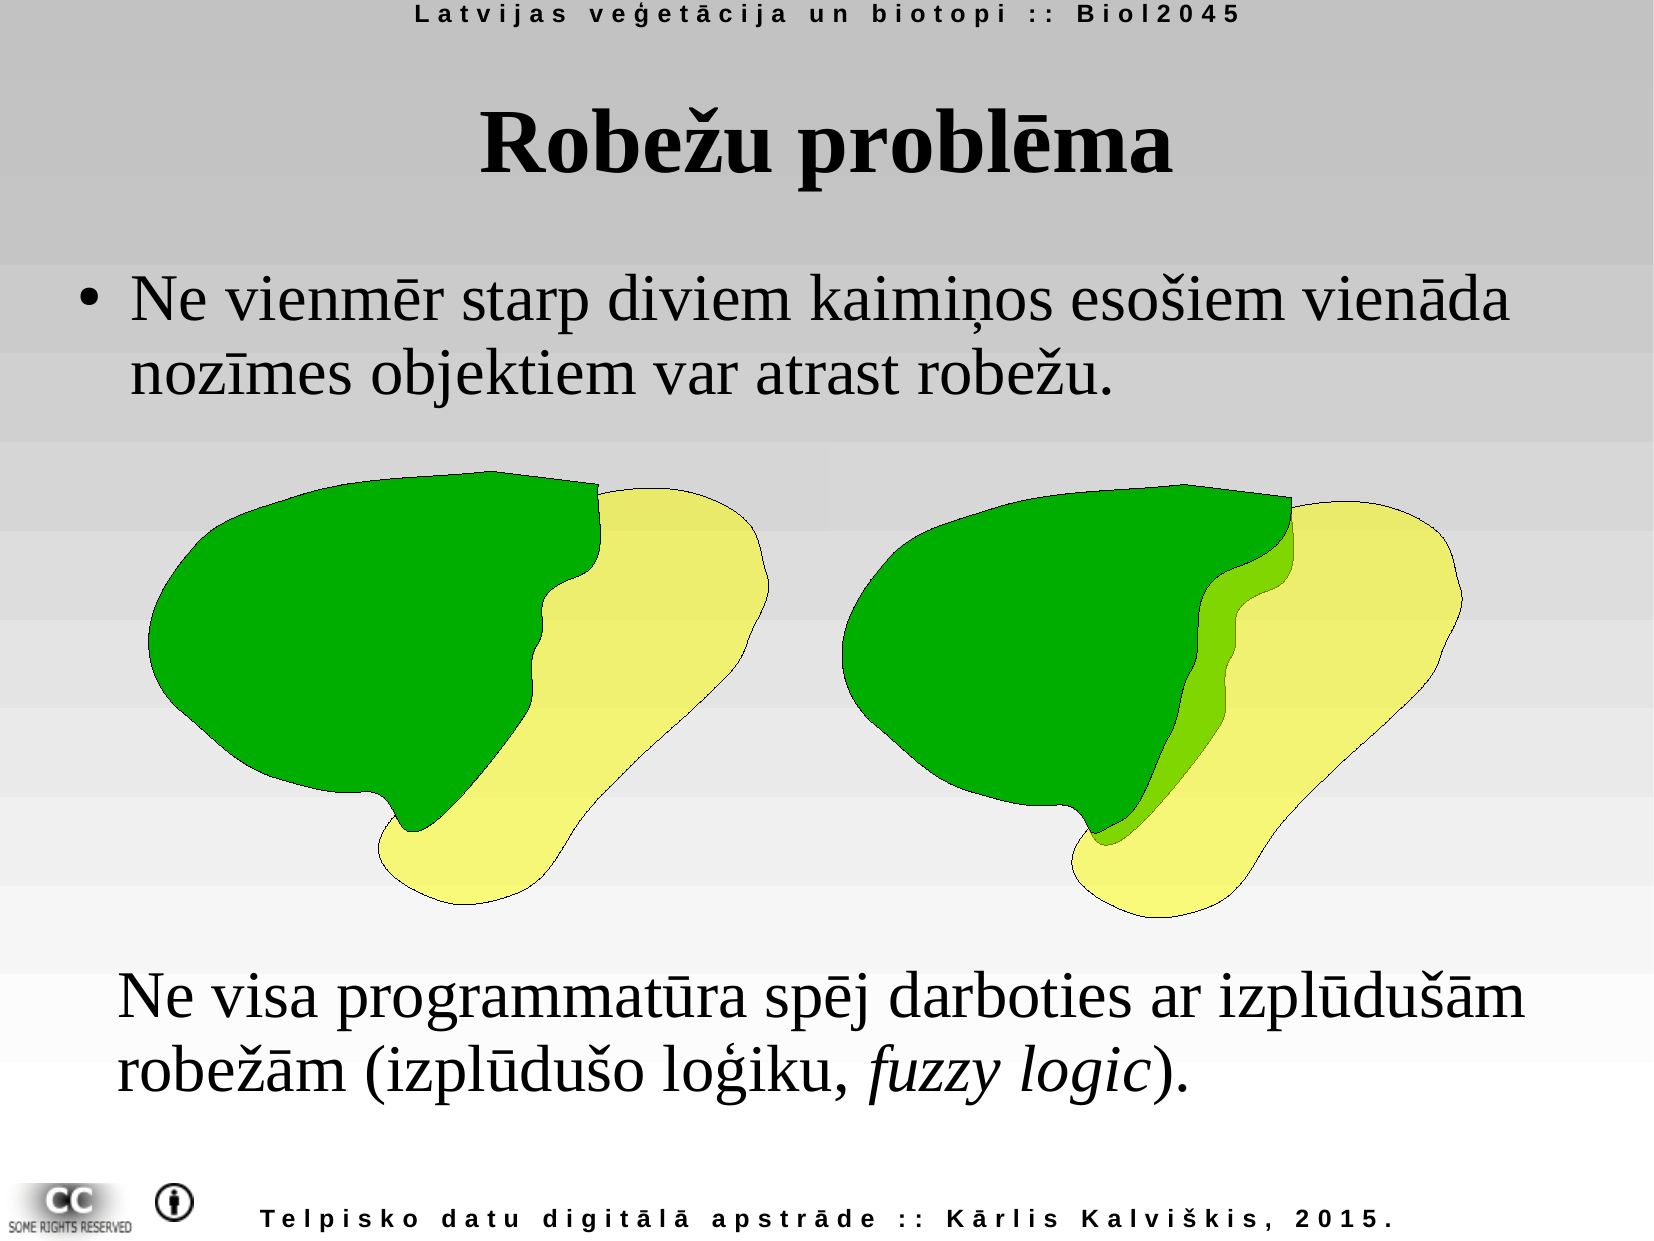

# Robežu problēma
Ne vienmēr starp diviem kaimiņos esošiem vienāda nozīmes objektiem var atrast robežu.
Ne visa programmatūra spēj darboties ar izplūdušām robežām (izplūdušo loģiku, fuzzy logic).